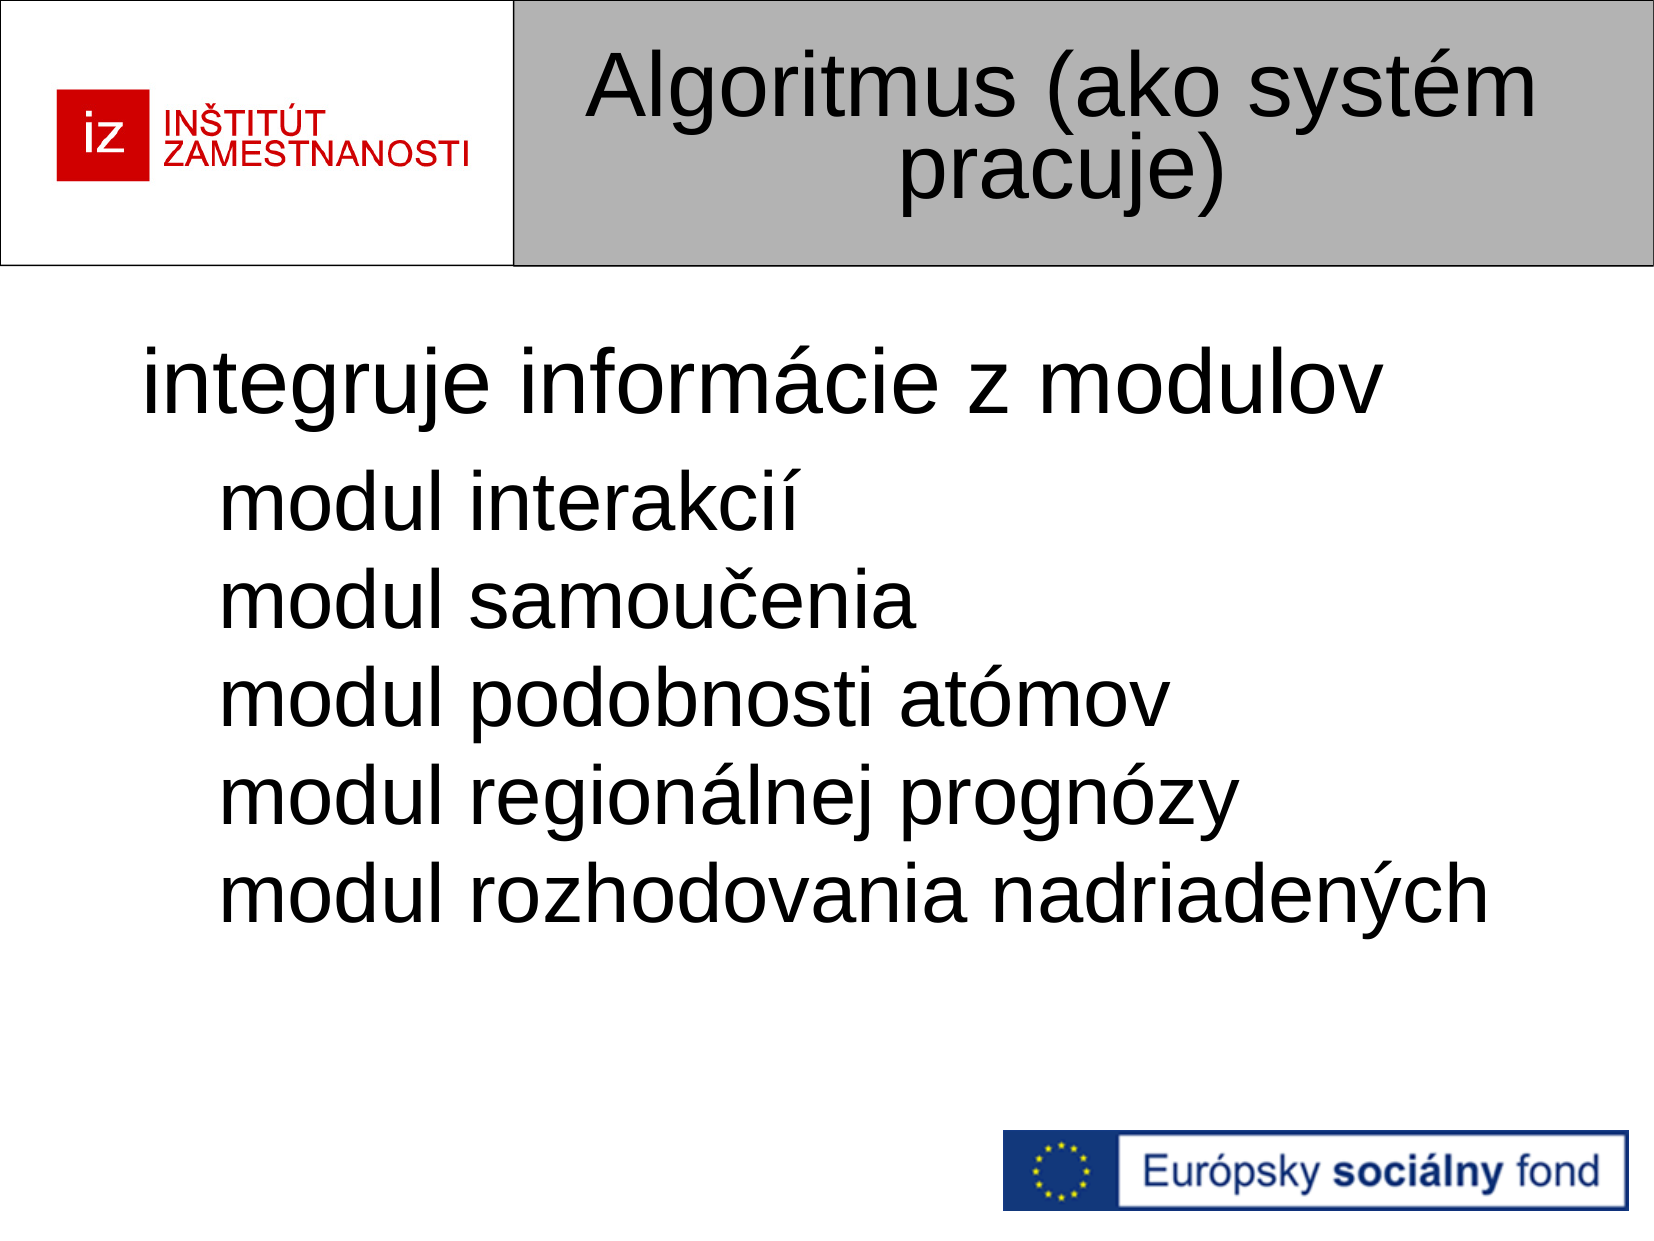

# Algoritmus (ako systém pracuje)
integruje informácie z modulov
modul interakcií
modul samoučenia
modul podobnosti atómov
modul regionálnej prognózy
modul rozhodovania nadriadených